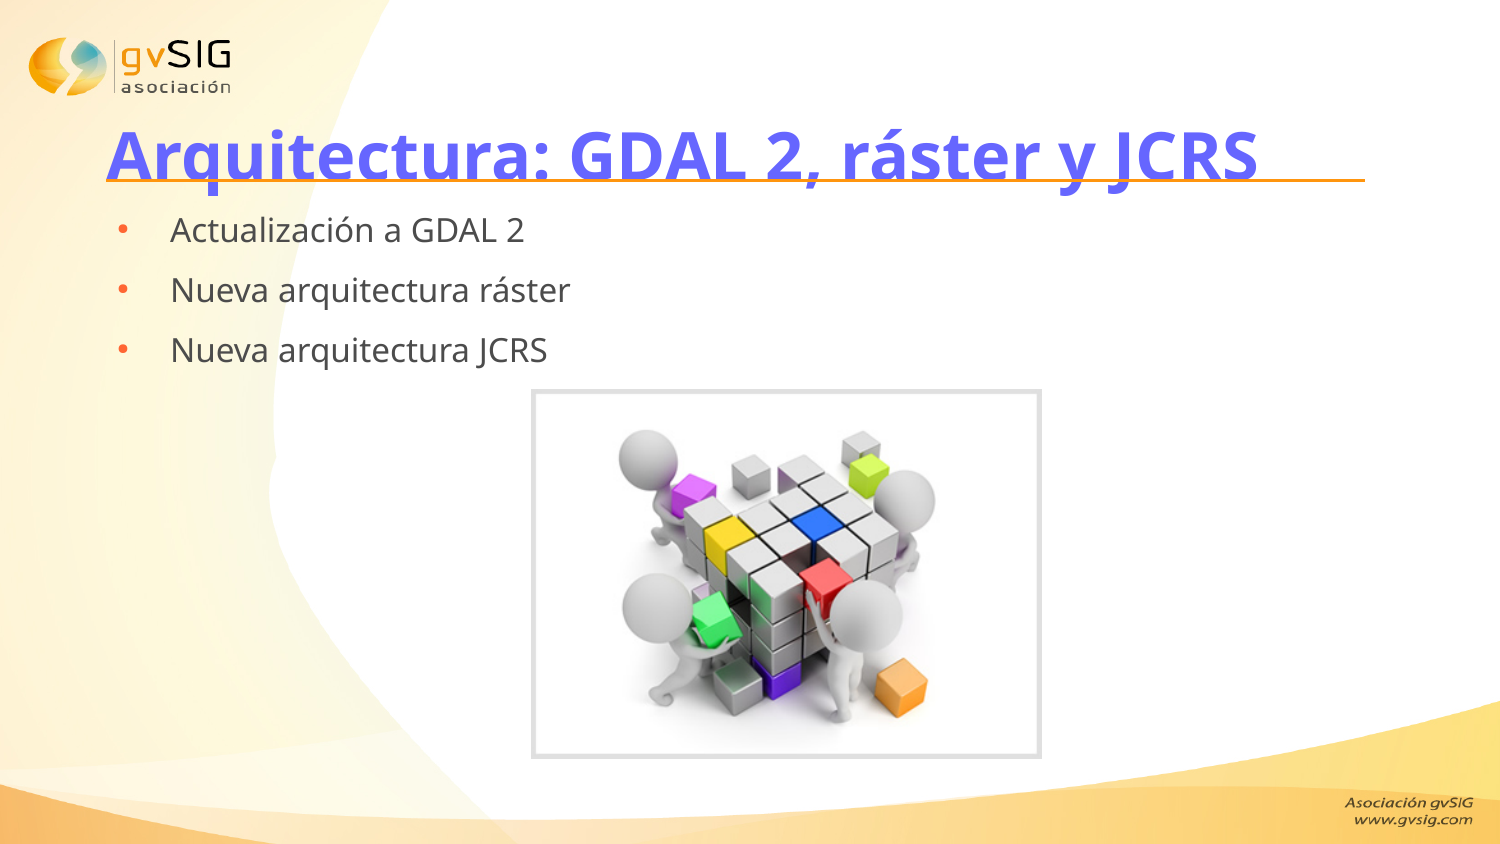

# Arquitectura: GDAL 2, ráster y JCRS
Actualización a GDAL 2
Nueva arquitectura ráster
Nueva arquitectura JCRS